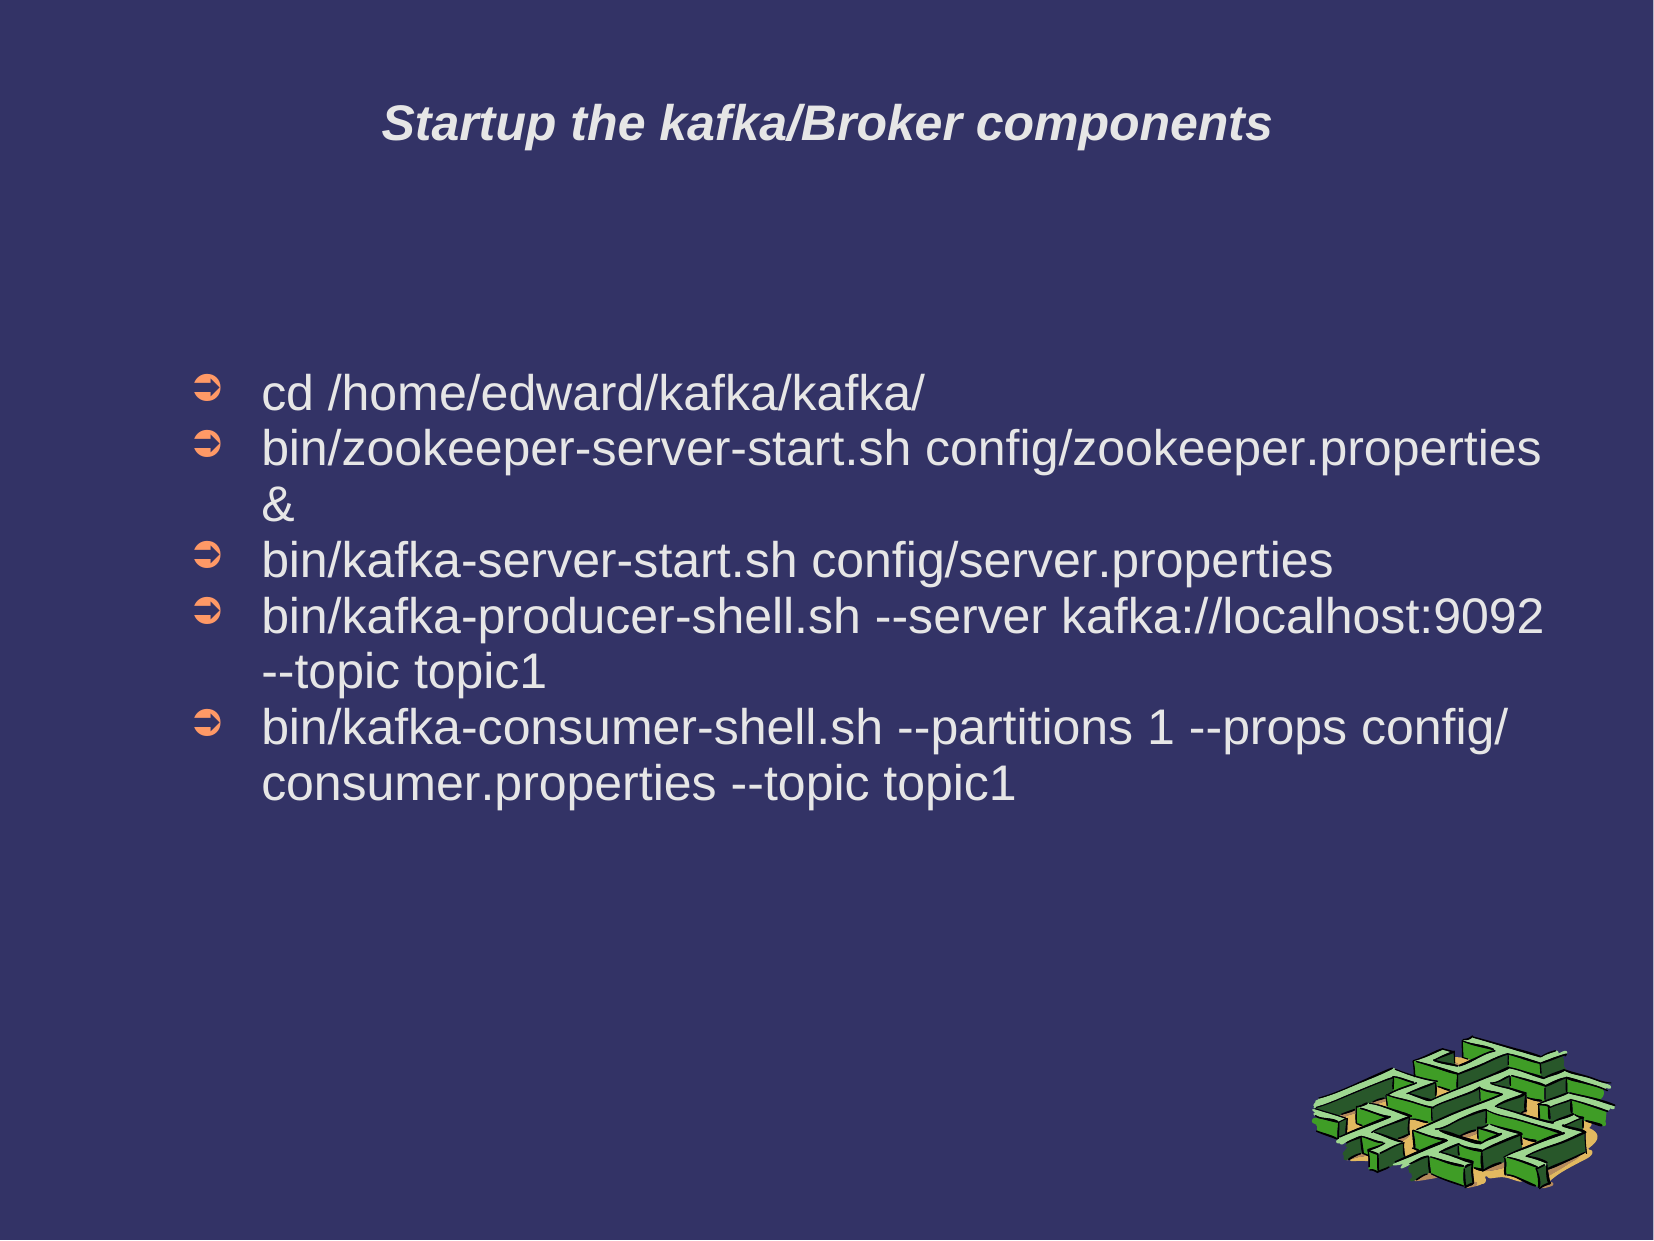

# Startup the kafka/Broker components
cd /home/edward/kafka/kafka/
bin/zookeeper-server-start.sh config/zookeeper.properties &
bin/kafka-server-start.sh config/server.properties
bin/kafka-producer-shell.sh --server kafka://localhost:9092 --topic topic1
bin/kafka-consumer-shell.sh --partitions 1 --props config/consumer.properties --topic topic1